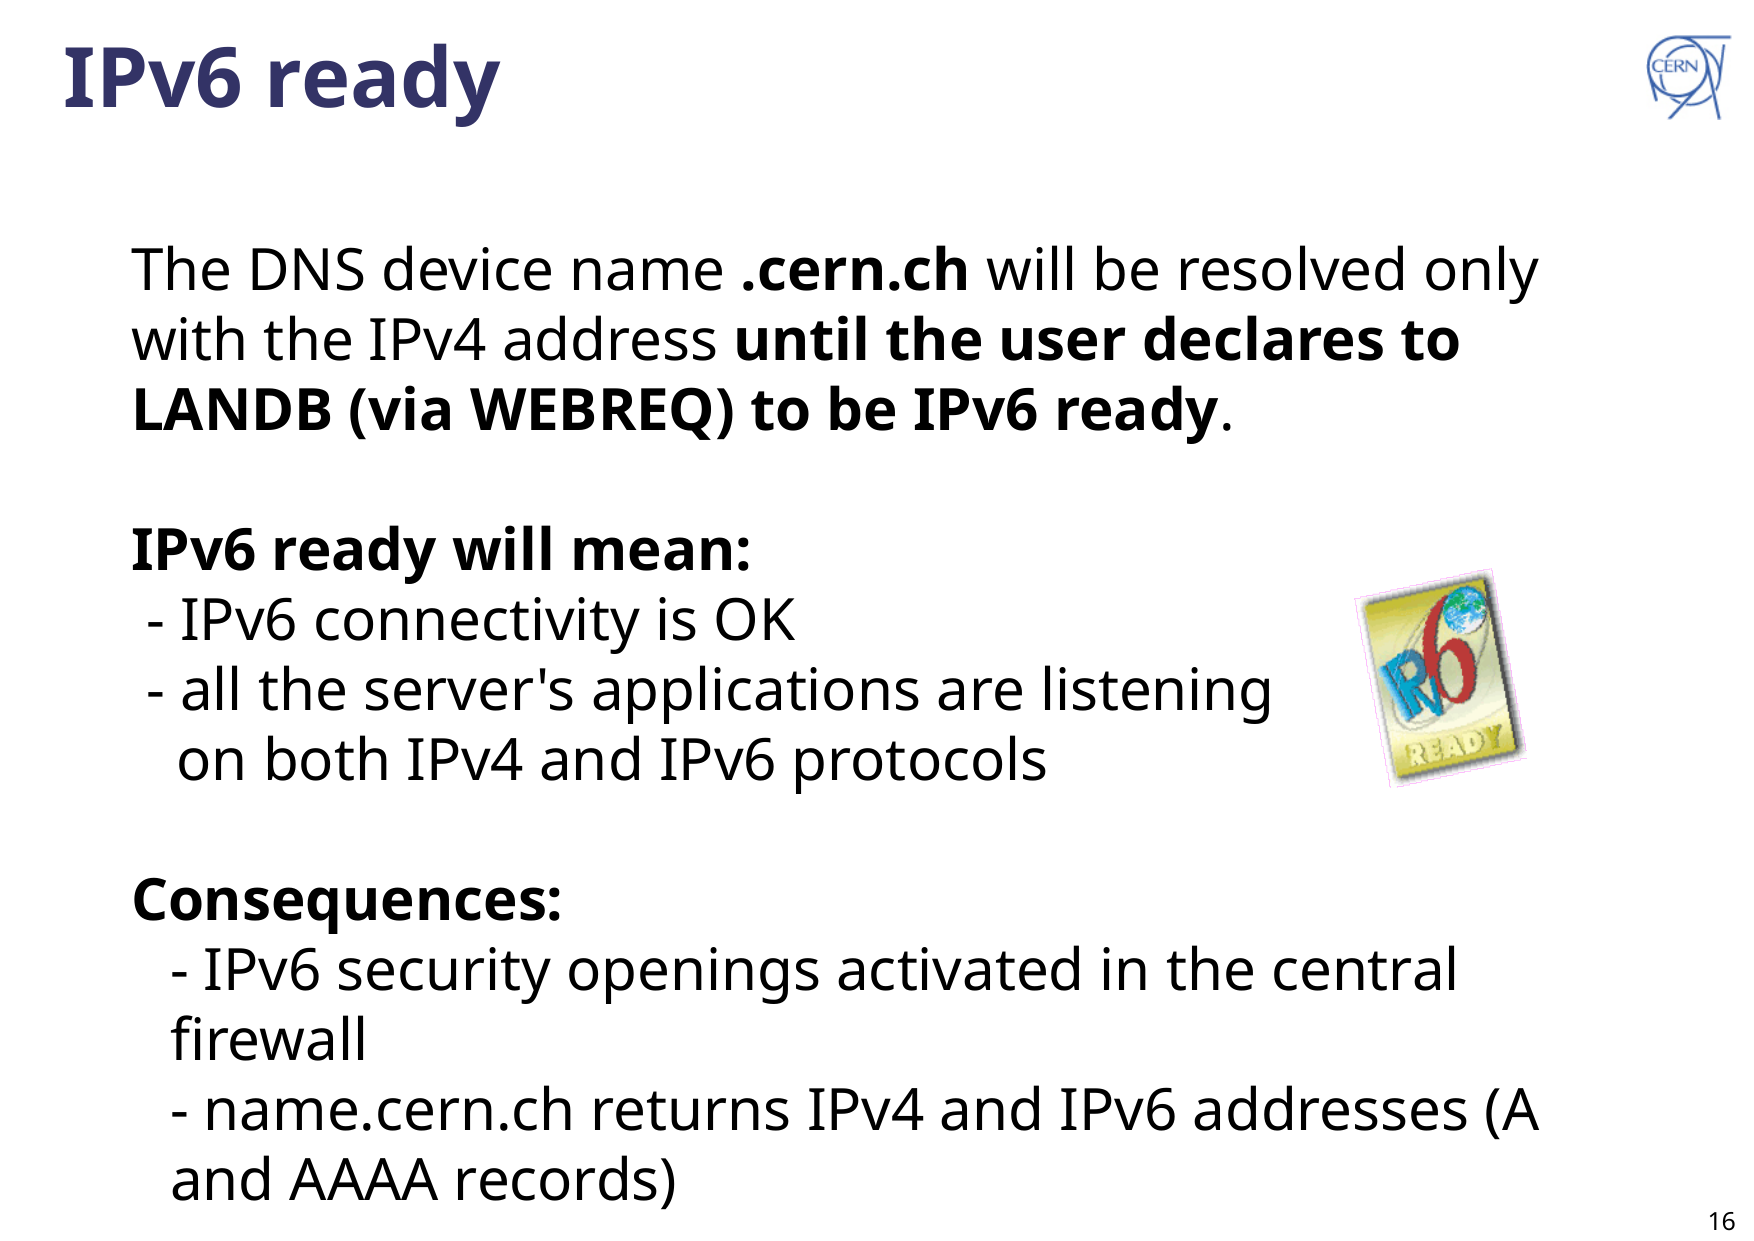

# IPv6 ready
The DNS device name .cern.ch will be resolved only with the IPv4 address until the user declares to LANDB (via WEBREQ) to be IPv6 ready.
IPv6 ready will mean:
 - IPv6 connectivity is OK
 - all the server's applications are listening
 on both IPv4 and IPv6 protocols
Consequences:
- IPv6 security openings activated in the central firewall
- name.cern.ch returns IPv4 and IPv6 addresses (A and AAAA records)
16